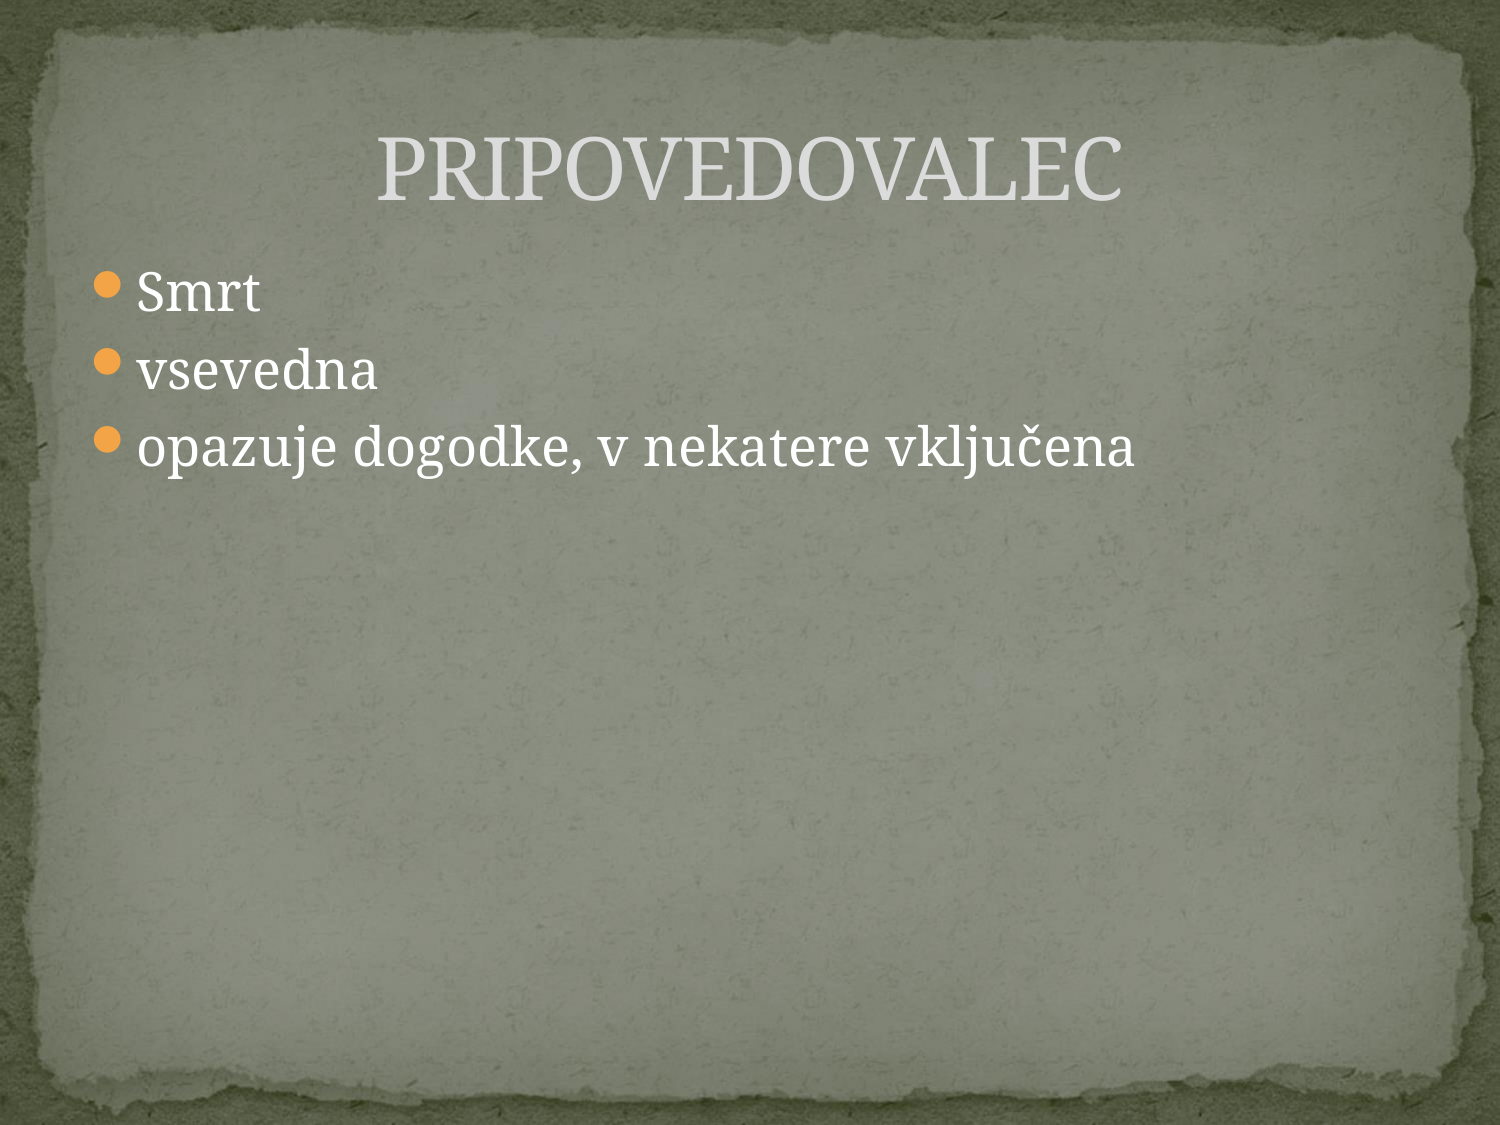

PRIPOVEDOVALEC
# Smrt
vsevedna
opazuje dogodke, v nekatere vključena